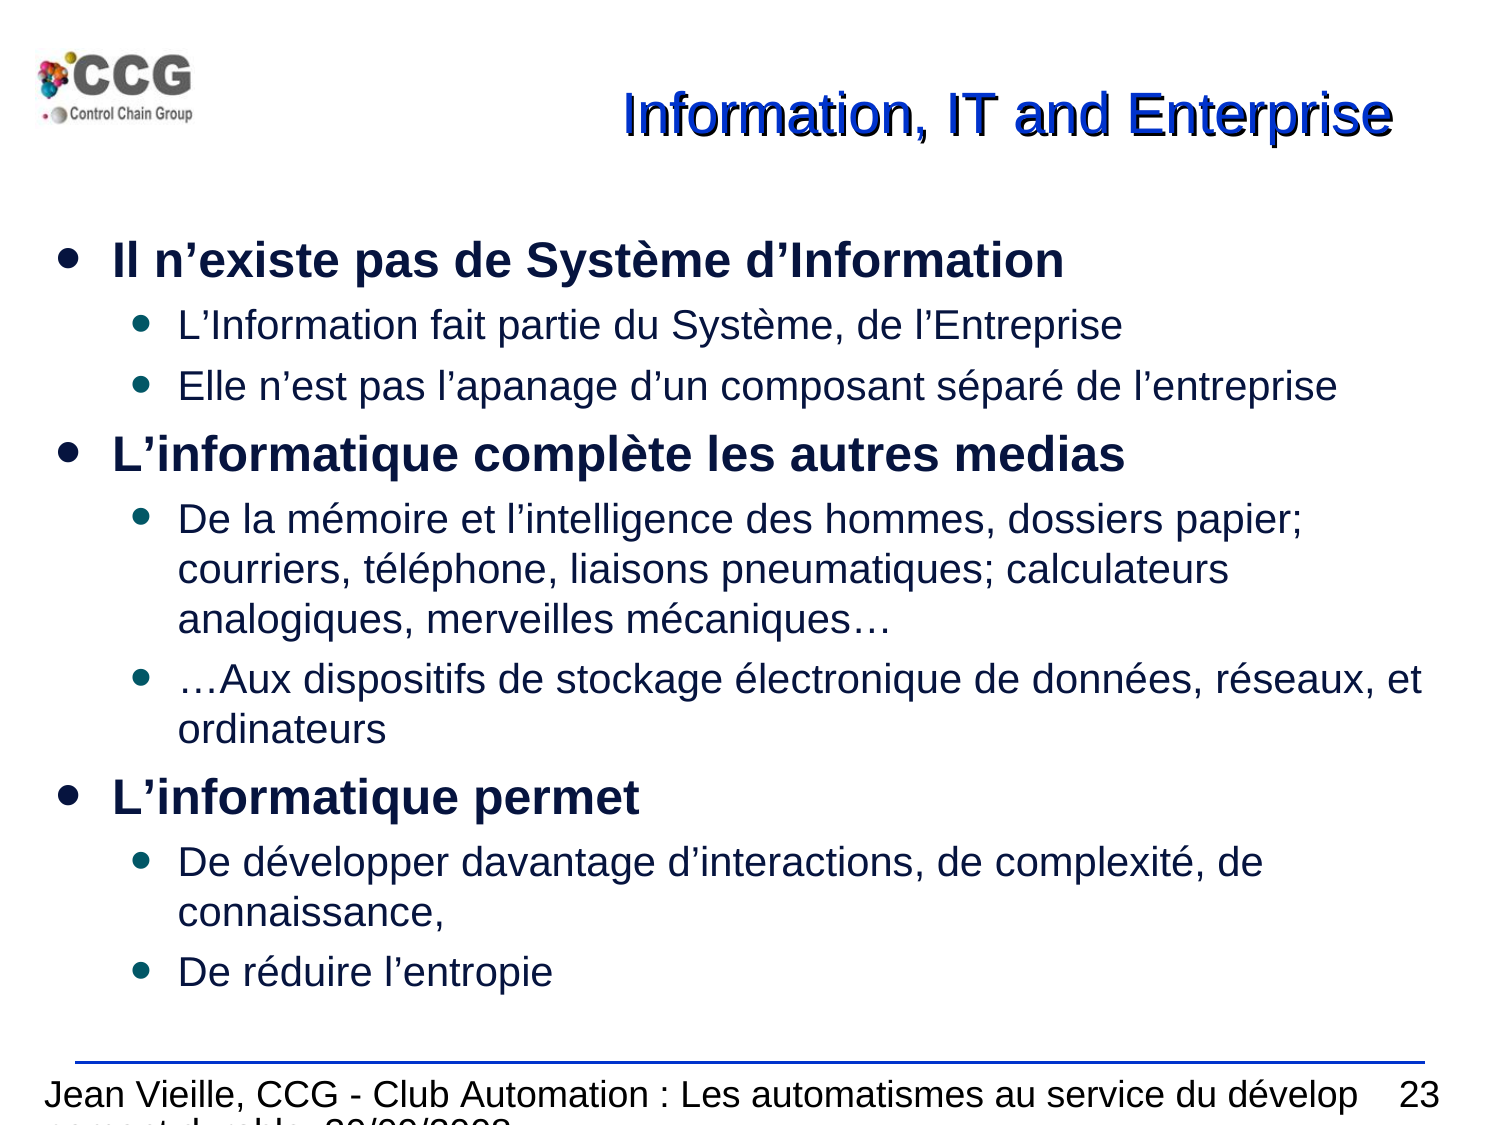

# Information, IT and Enterprise
Il n’existe pas de Système d’Information
L’Information fait partie du Système, de l’Entreprise
Elle n’est pas l’apanage d’un composant séparé de l’entreprise
L’informatique complète les autres medias
De la mémoire et l’intelligence des hommes, dossiers papier; courriers, téléphone, liaisons pneumatiques; calculateurs analogiques, merveilles mécaniques…
…Aux dispositifs de stockage électronique de données, réseaux, et ordinateurs
L’informatique permet
De développer davantage d’interactions, de complexité, de connaissance,
De réduire l’entropie
Jean Vieille, CCG - Club Automation : Les automatismes au service du développement durable  30/09/2008
23